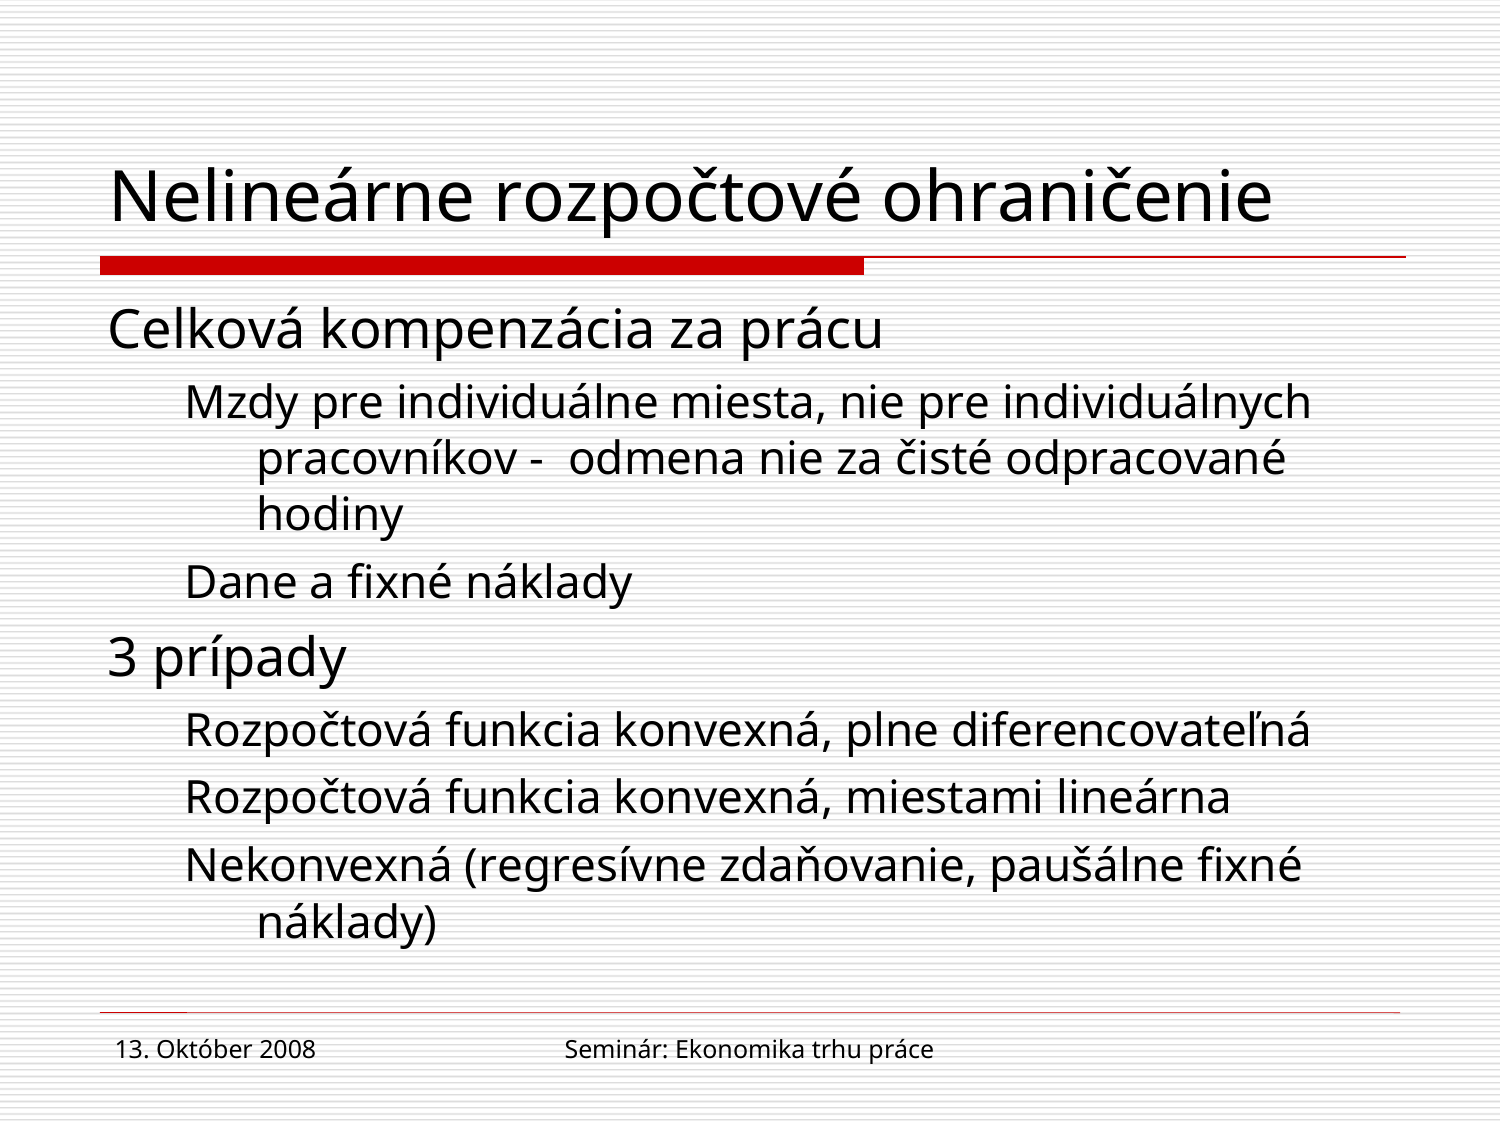

# Nelineárne rozpočtové ohraničenie
Celková kompenzácia za prácu
Mzdy pre individuálne miesta, nie pre individuálnych pracovníkov - odmena nie za čisté odpracované hodiny
Dane a fixné náklady
3 prípady
Rozpočtová funkcia konvexná, plne diferencovateľná
Rozpočtová funkcia konvexná, miestami lineárna
Nekonvexná (regresívne zdaňovanie, paušálne fixné náklady)‏